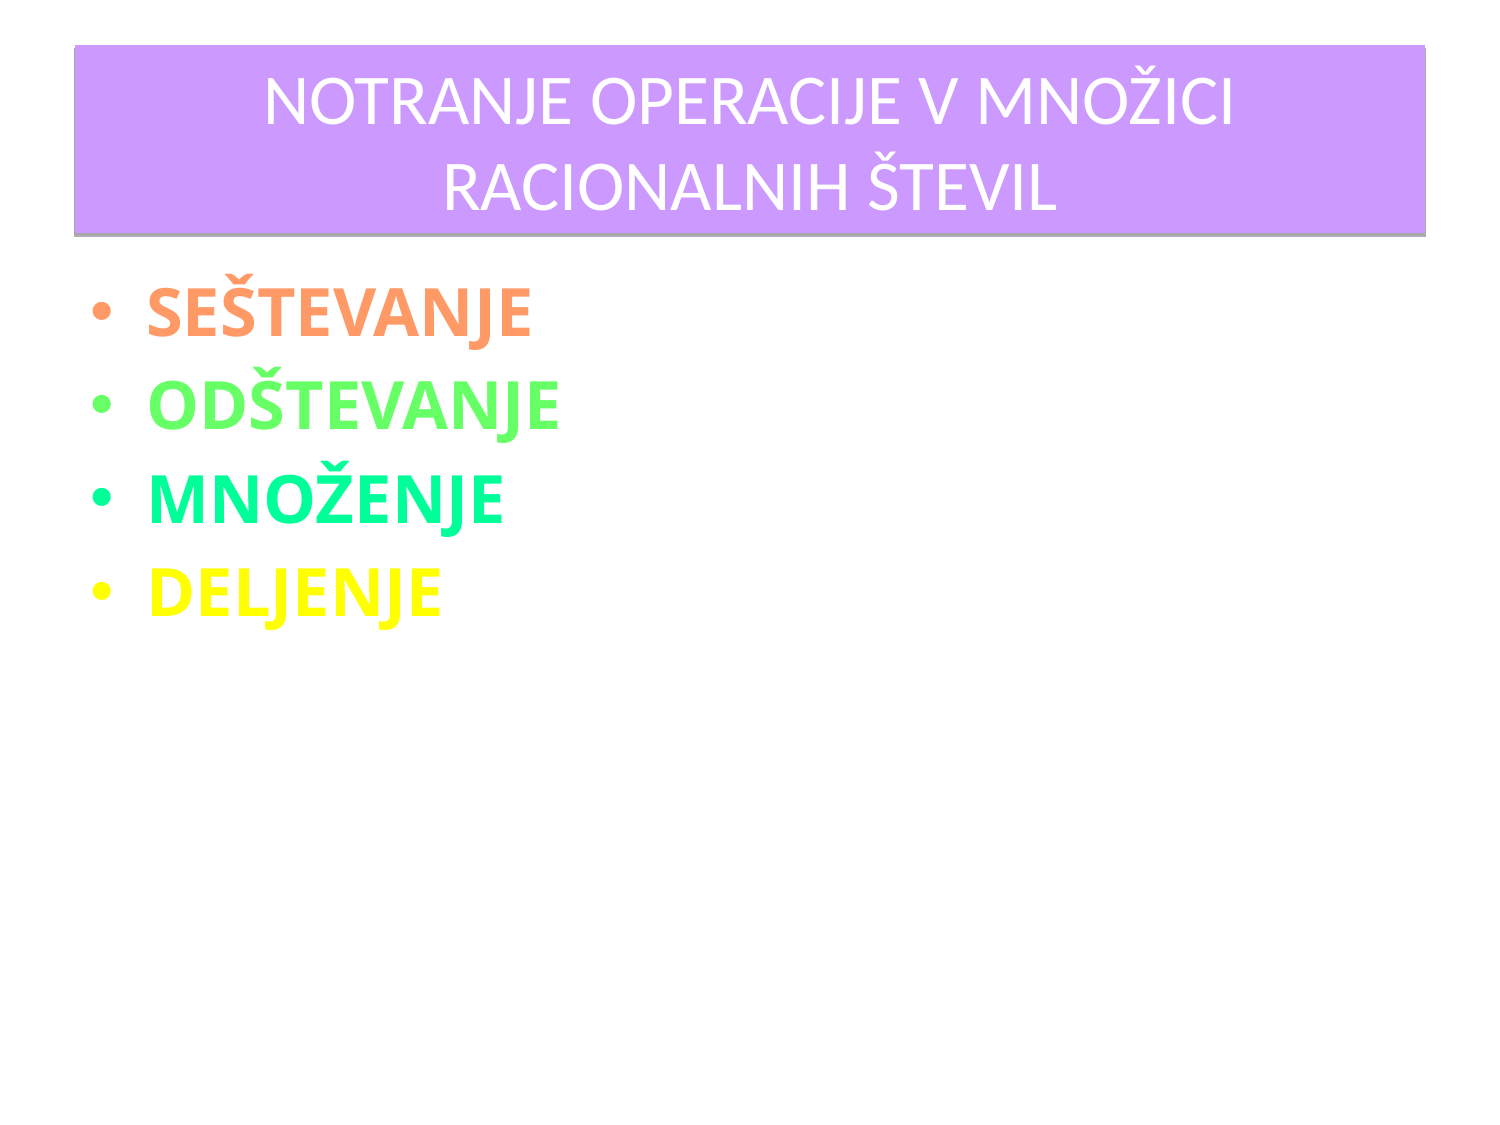

# NOTRANJE OPERACIJE V MNOŽICI RACIONALNIH ŠTEVIL
SEŠTEVANJE
ODŠTEVANJE
MNOŽENJE
DELJENJE